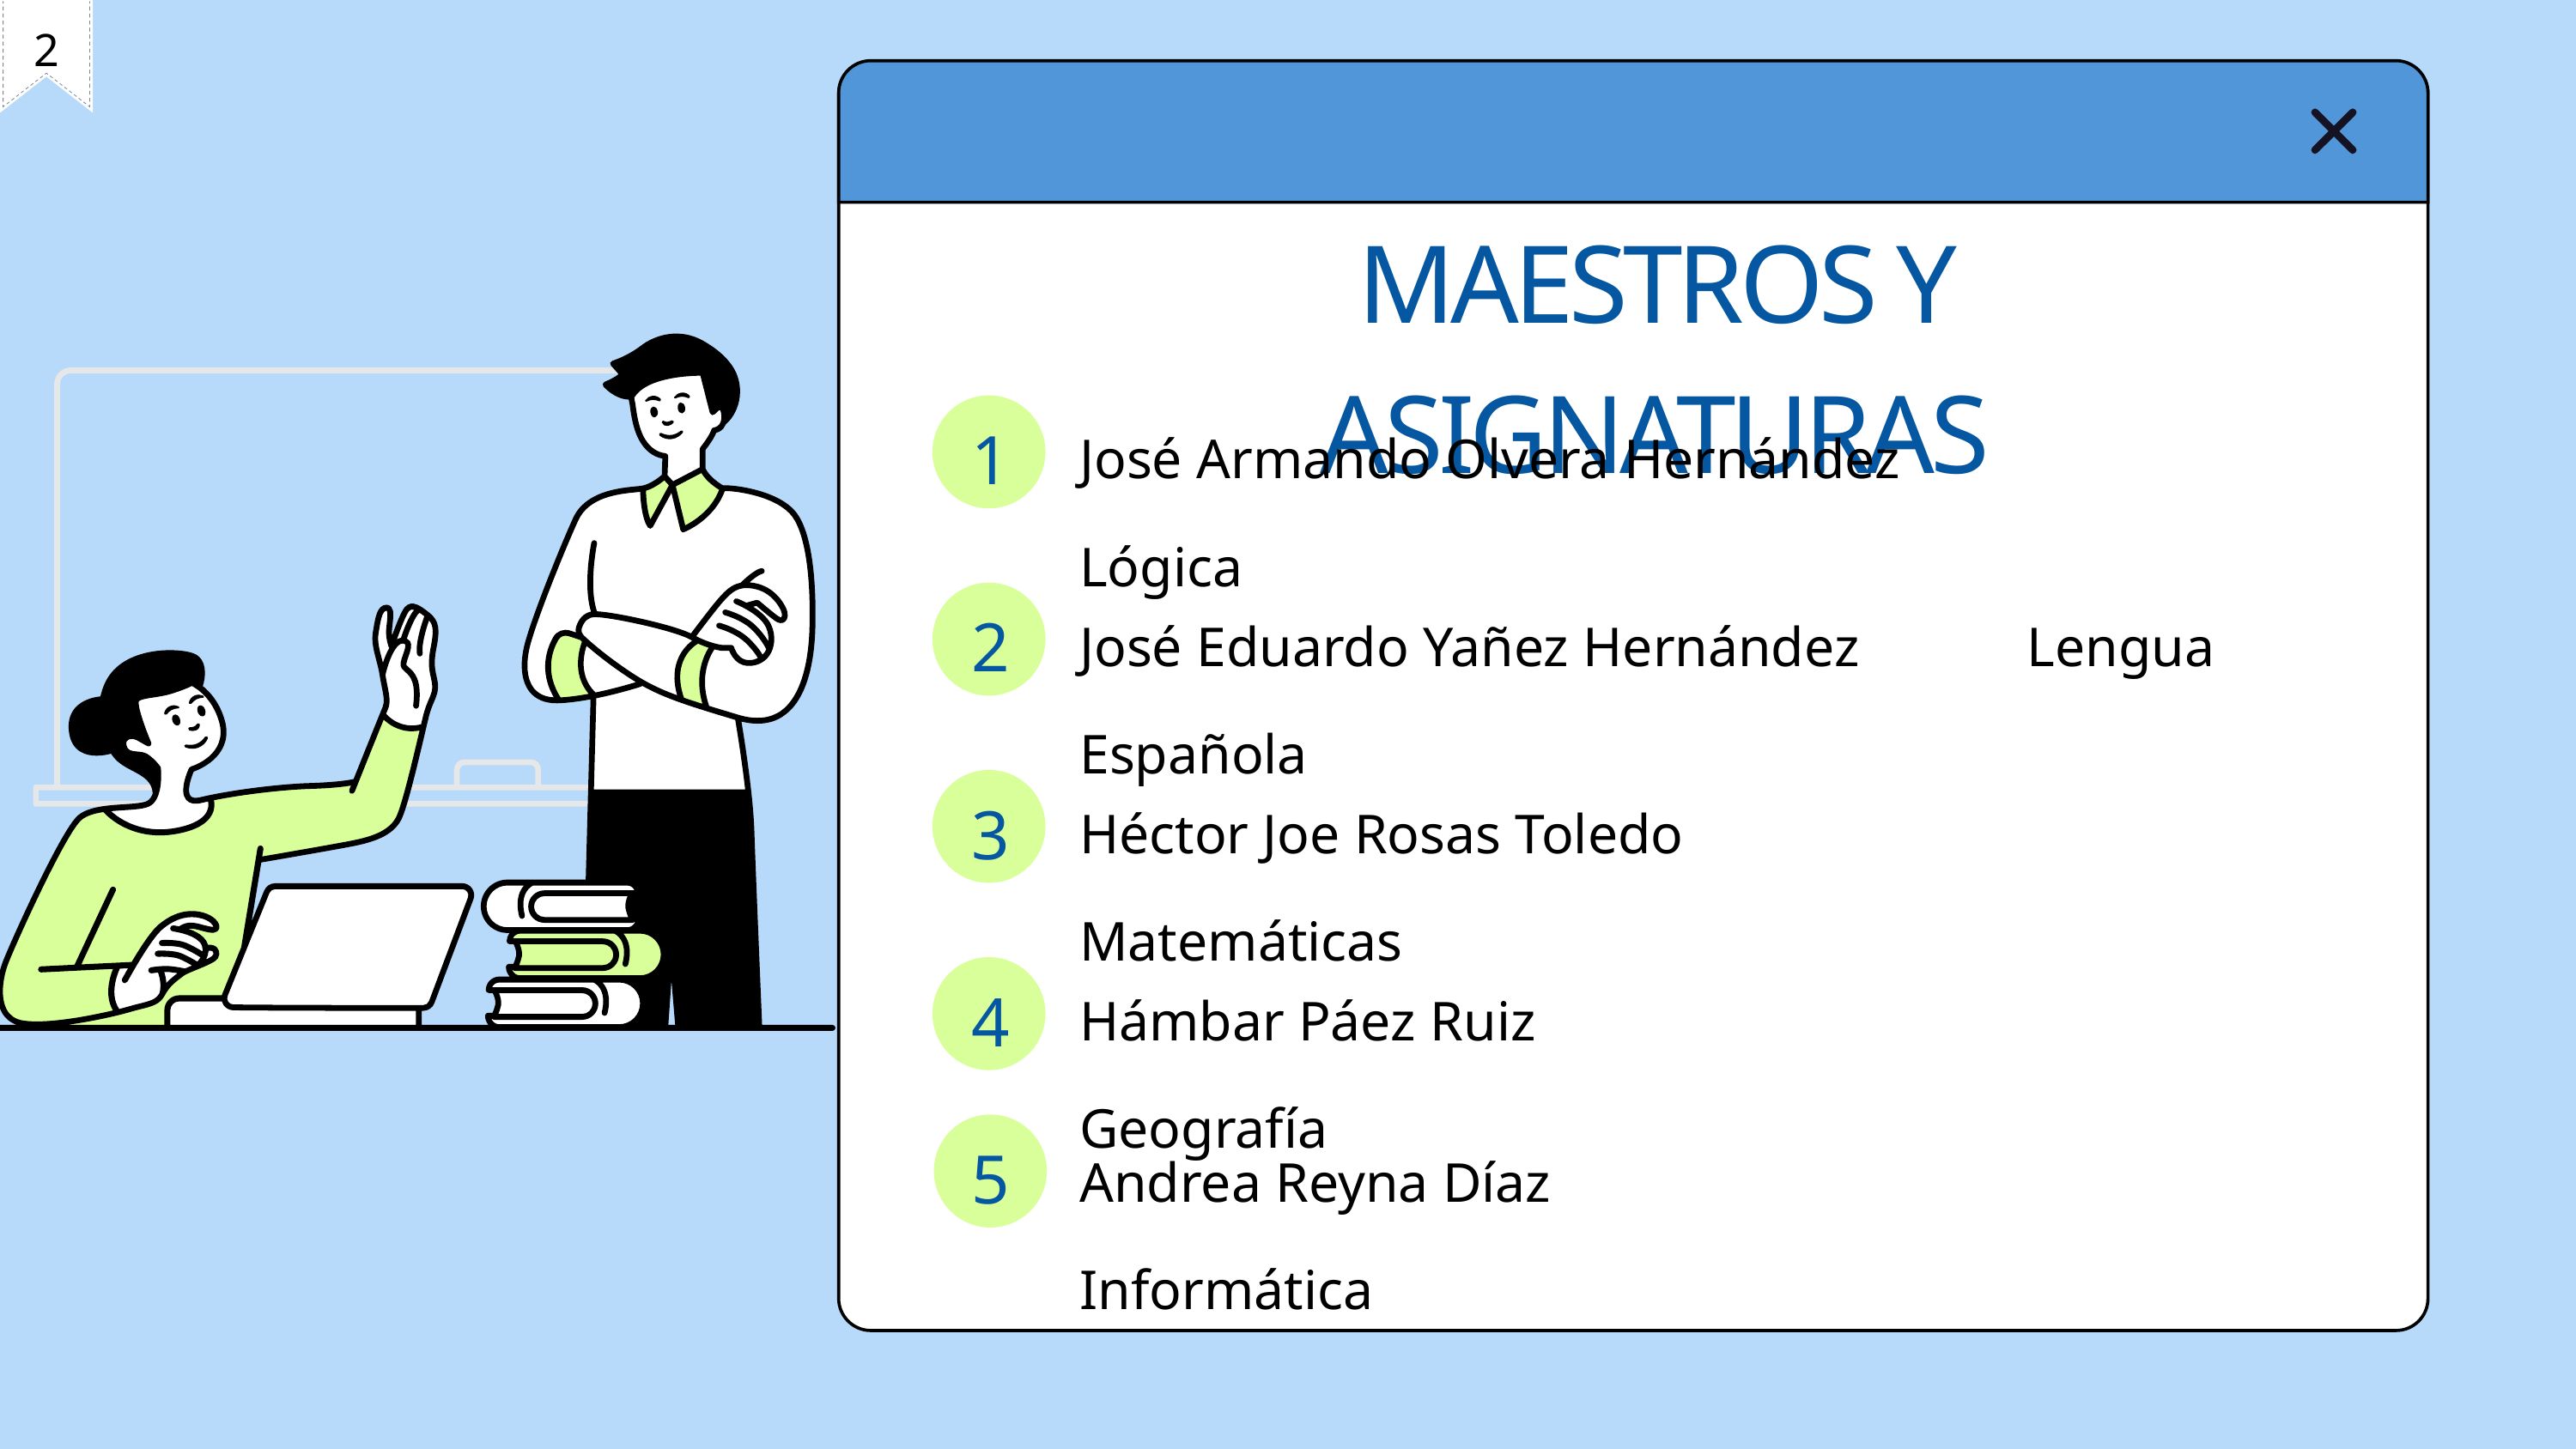

2
MAESTROS Y ASIGNATURAS
José Armando Olvera Hernández Lógica
1
José Eduardo Yañez Hernández Lengua Española
2
Héctor Joe Rosas Toledo Matemáticas
3
Hámbar Páez Ruiz Geografía
4
Andrea Reyna Díaz Informática
5